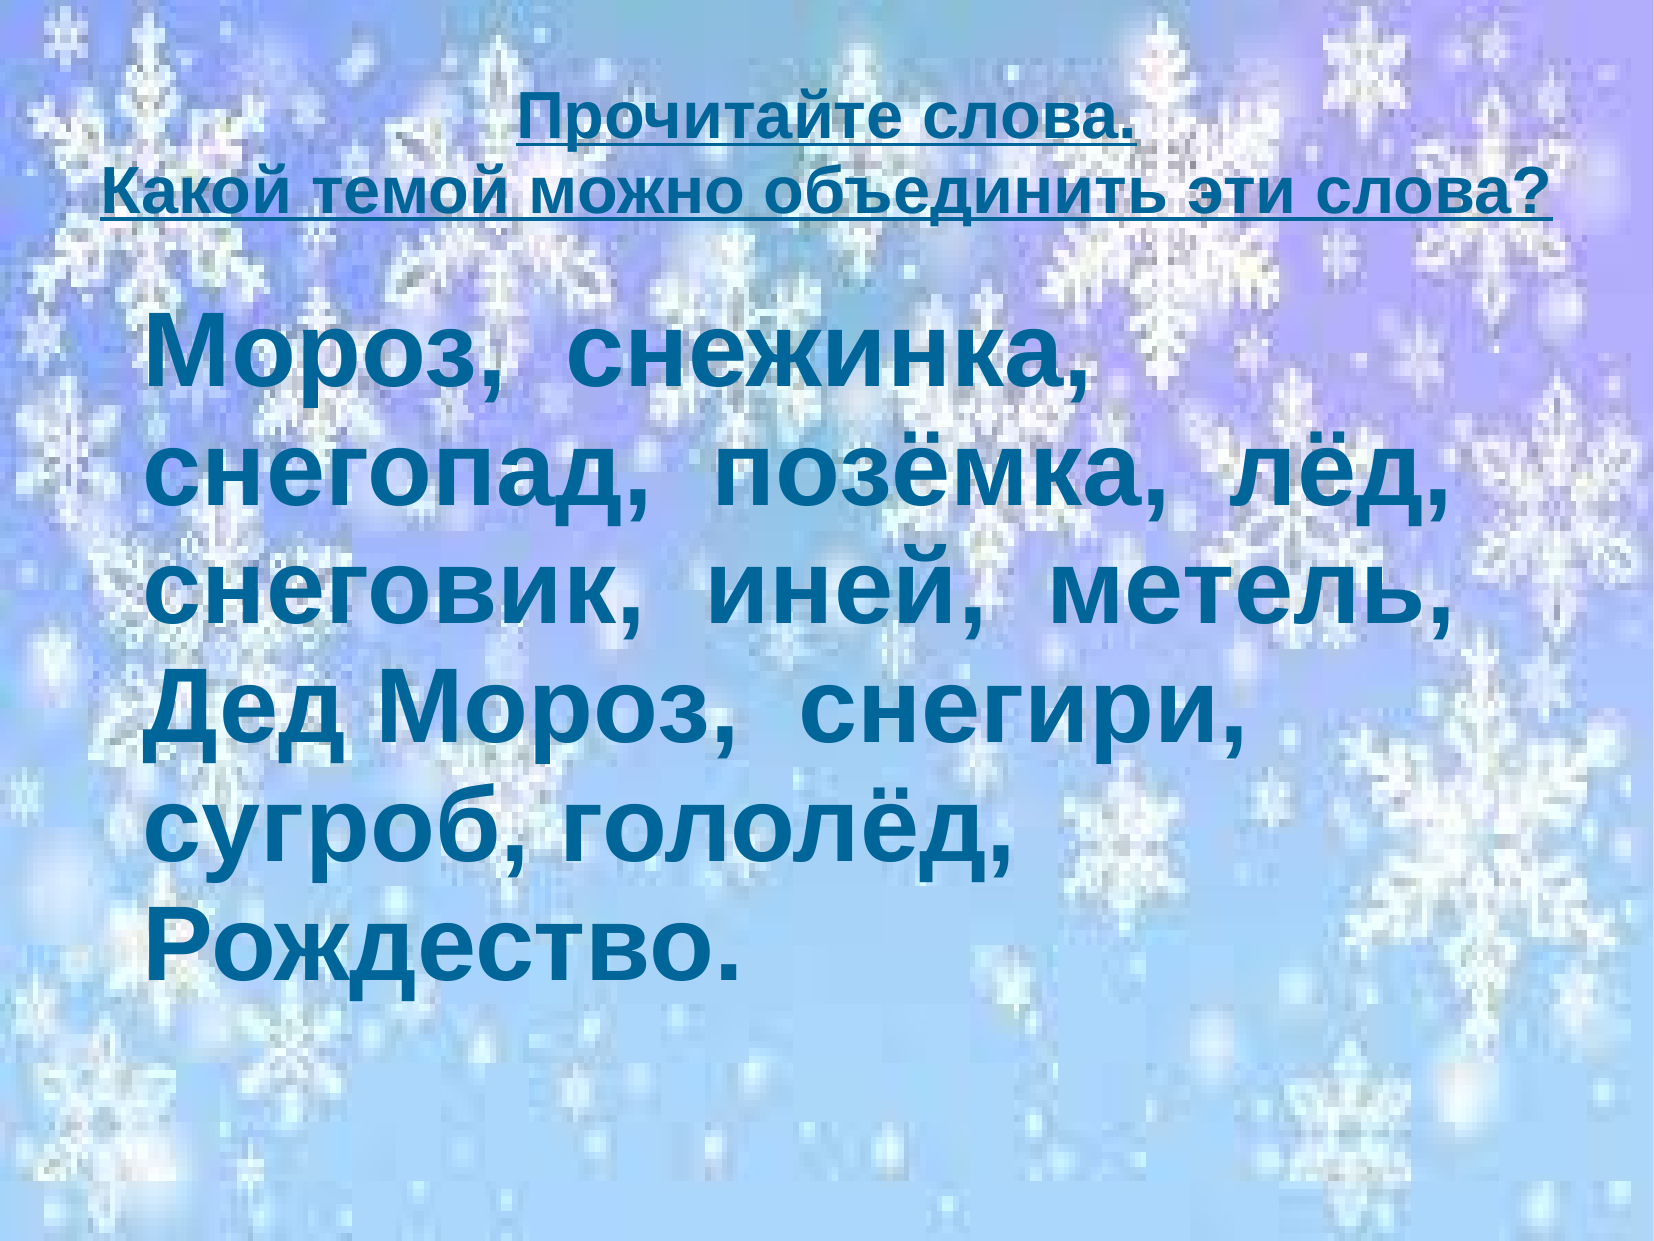

# Прочитайте слова. Какой темой можно объединить эти слова?
Мороз, снежинка, снегопад, позёмка, лёд, снеговик, иней, метель, Дед Мороз, снегири, сугроб, гололёд, Рождество.